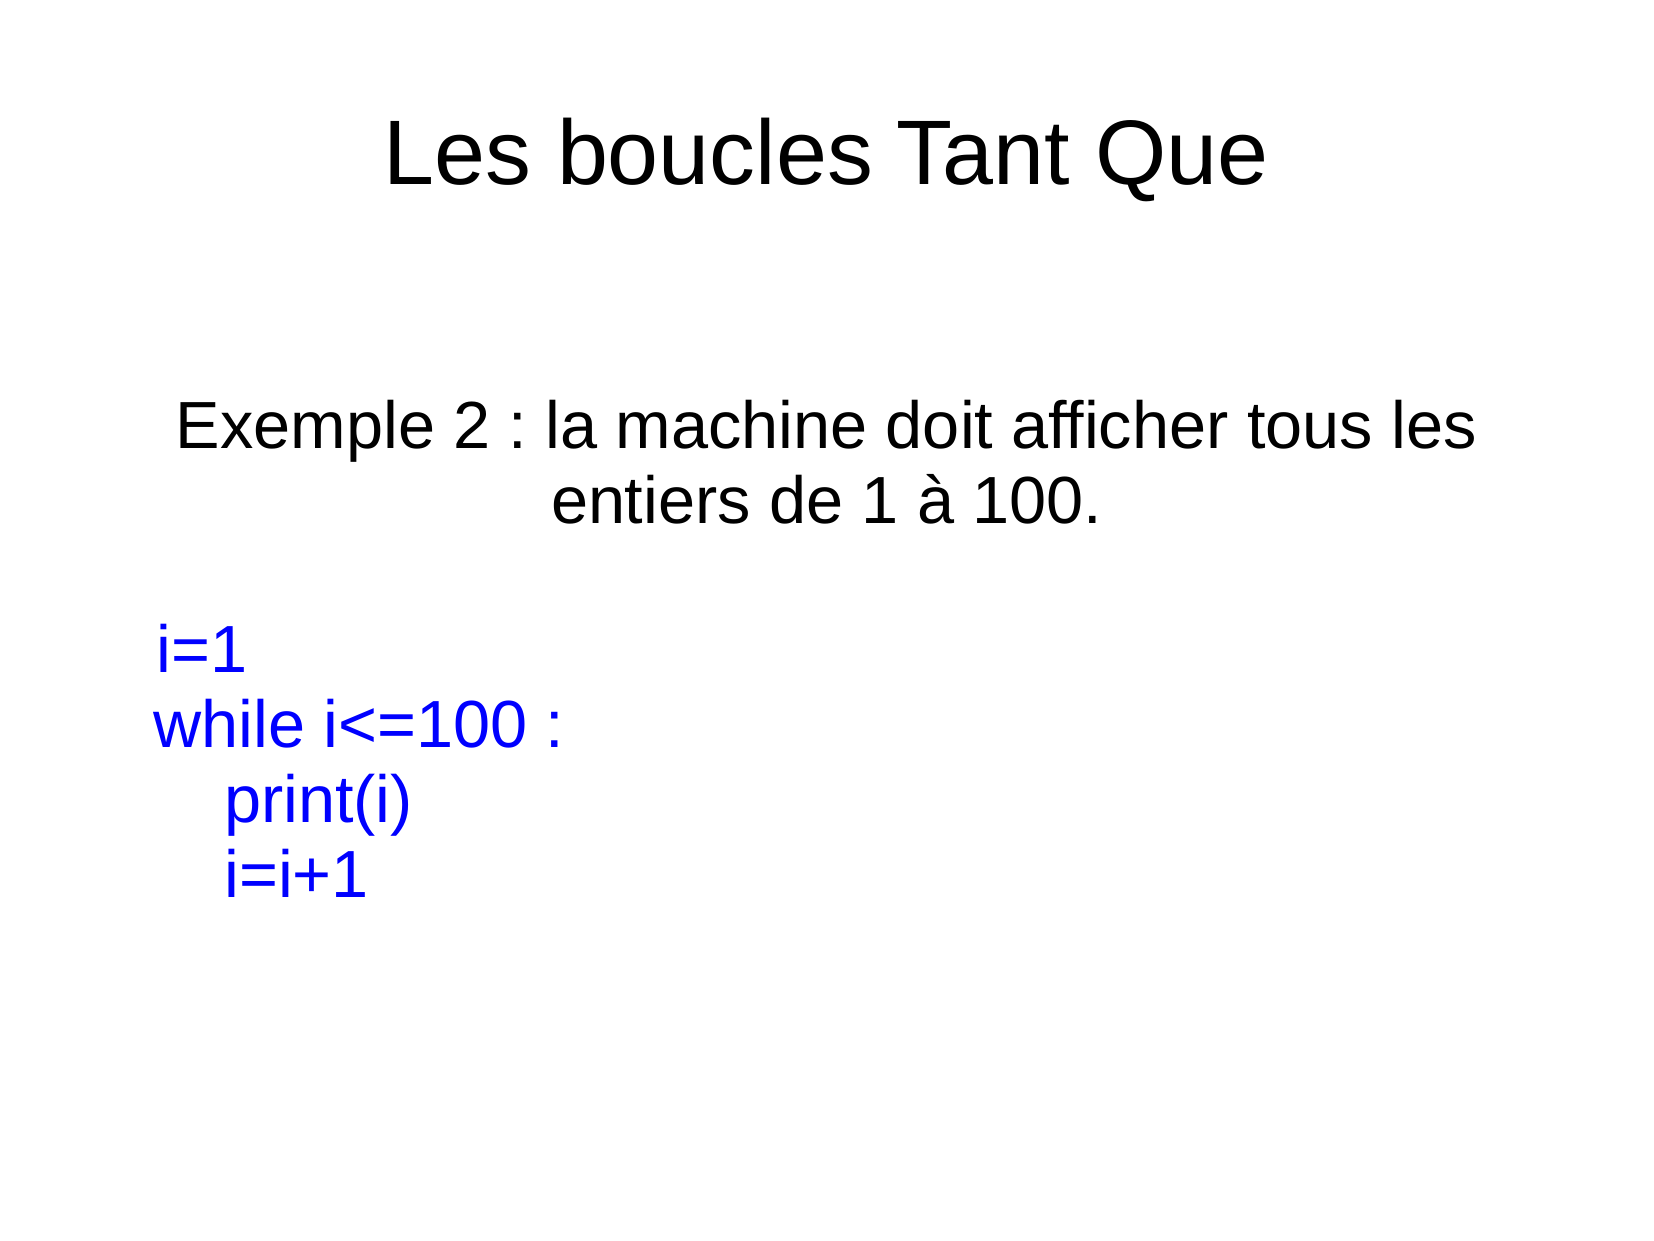

# Les boucles Tant Que
Exemple 2 : la machine doit afficher tous les entiers de 1 à 100.
	i=1
while i<=100 :
print(i)
i=i+1